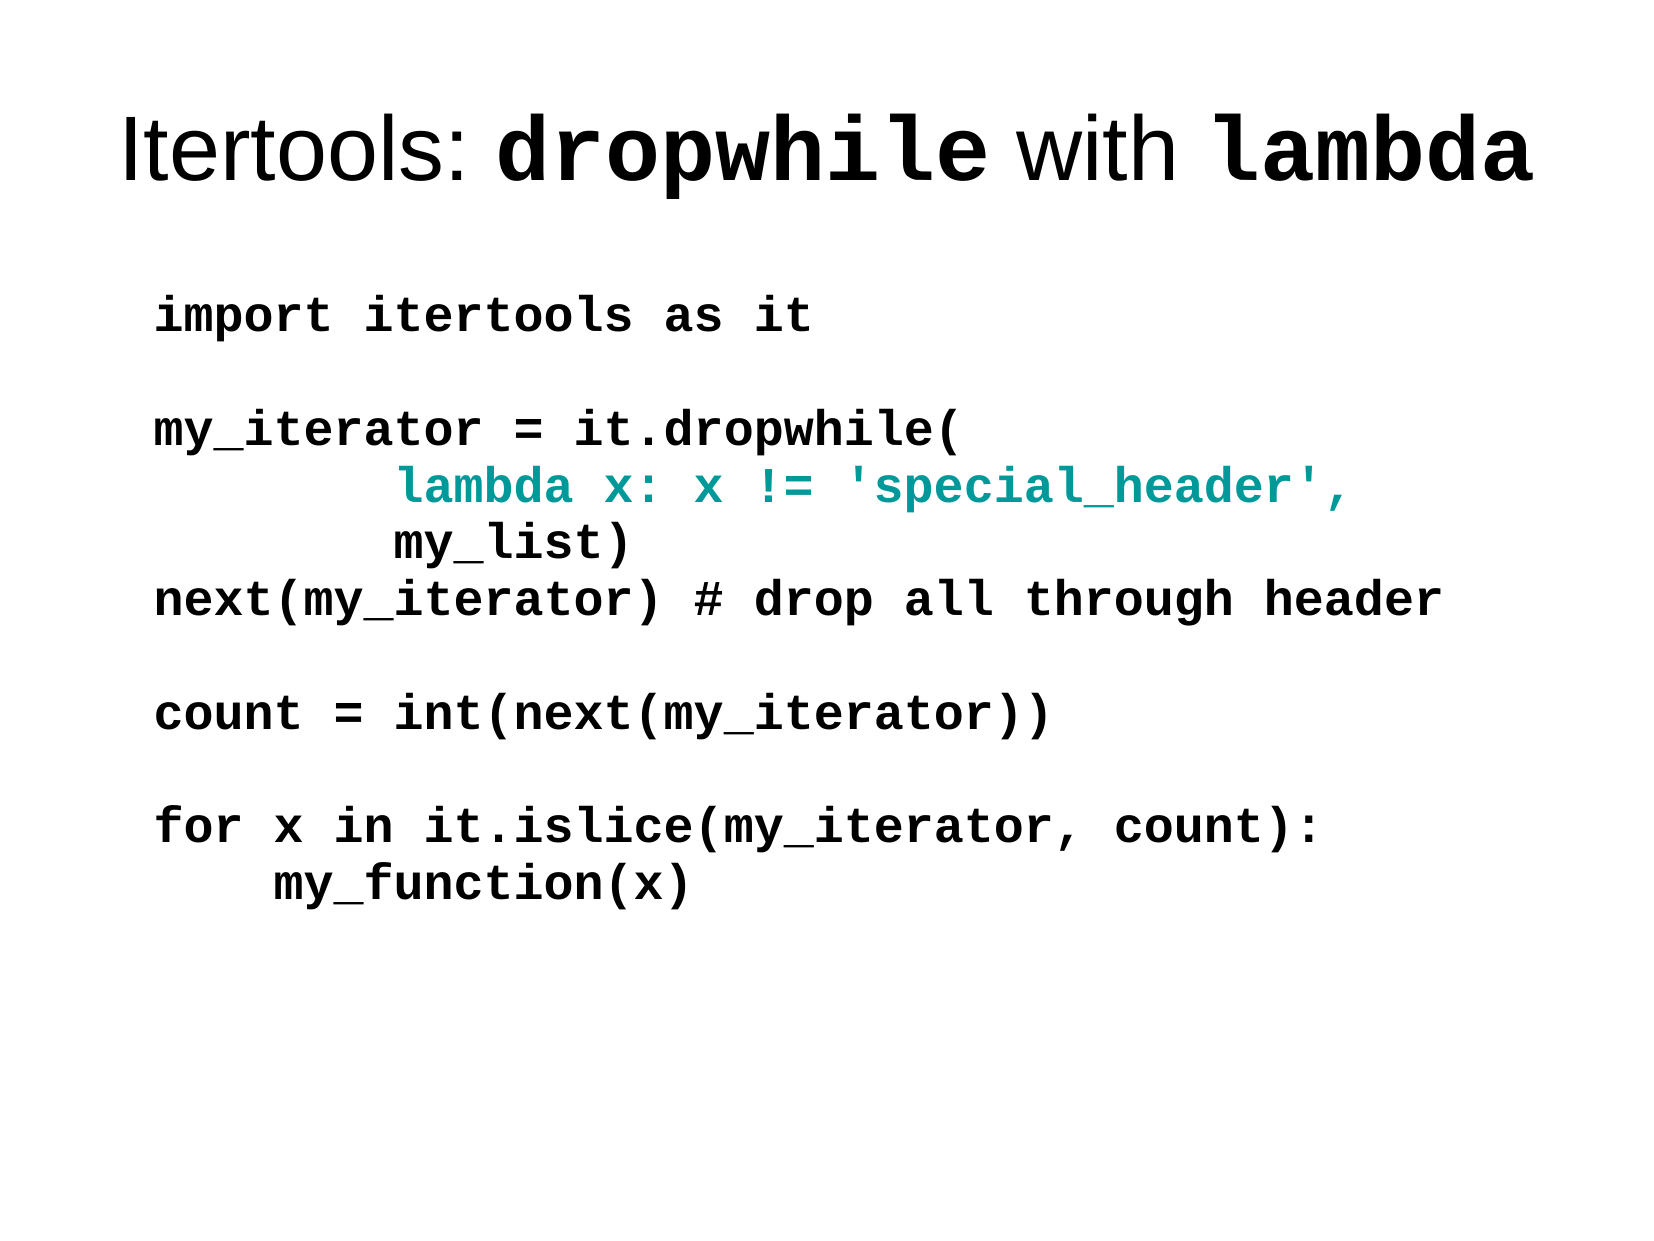

# Itertools: dropwhile with lambda
import itertools as it
my_iterator = it.dropwhile(
 lambda x: x != 'special_header',
 my_list)
next(my_iterator) # drop all through header
count = int(next(my_iterator))
for x in it.islice(my_iterator, count):
 my_function(x)